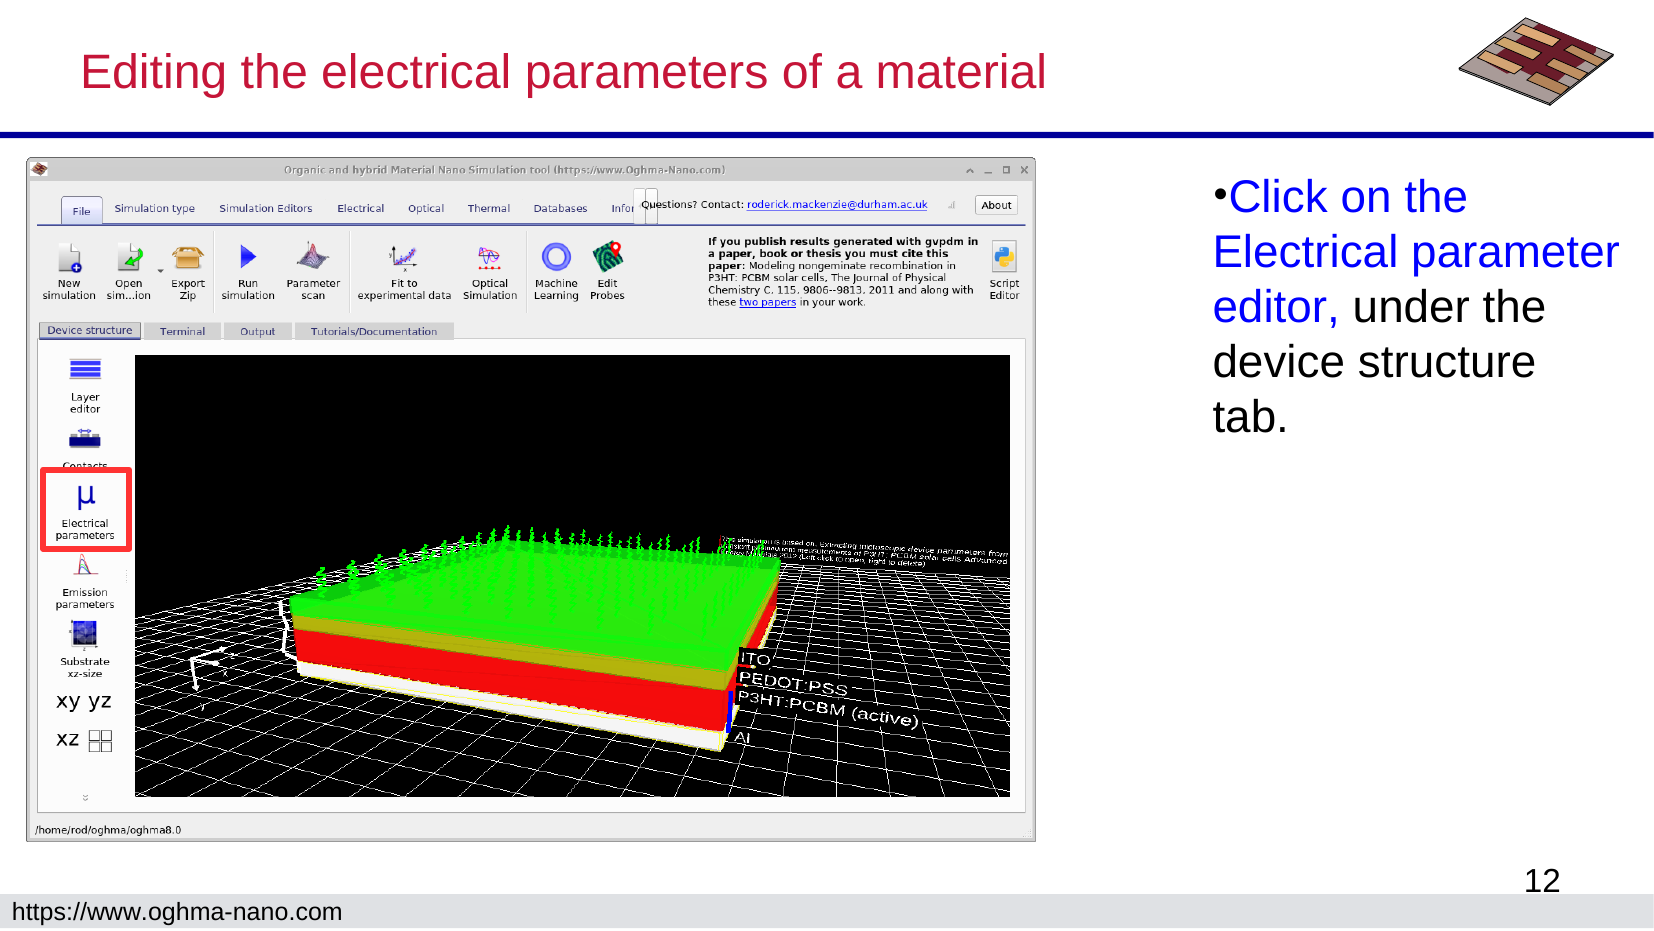

# Editing the electrical parameters of a material
Click on the Electrical parameter editor, under the device structure tab.